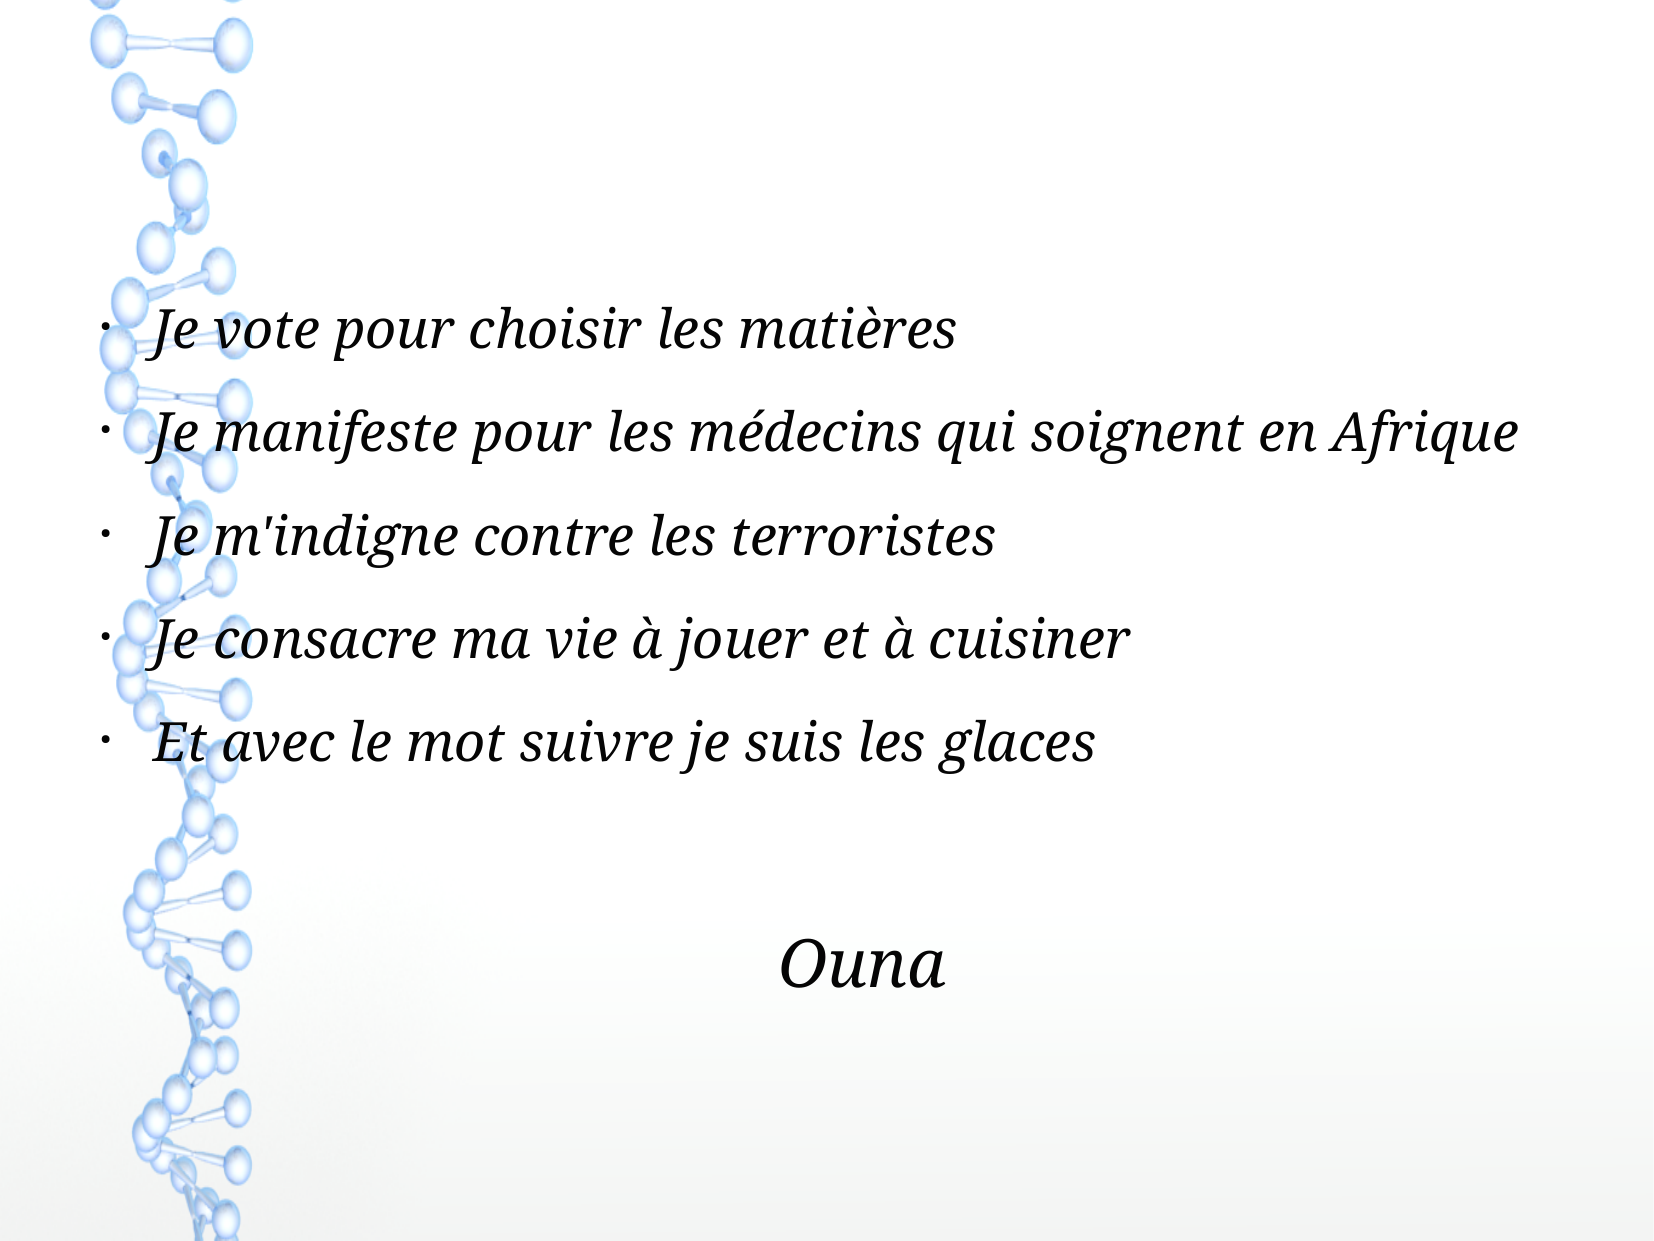

#
Je vote pour choisir les matières
Je manifeste pour les médecins qui soignent en Afrique
Je m'indigne contre les terroristes
Je consacre ma vie à jouer et à cuisiner
Et avec le mot suivre je suis les glaces
Ouna